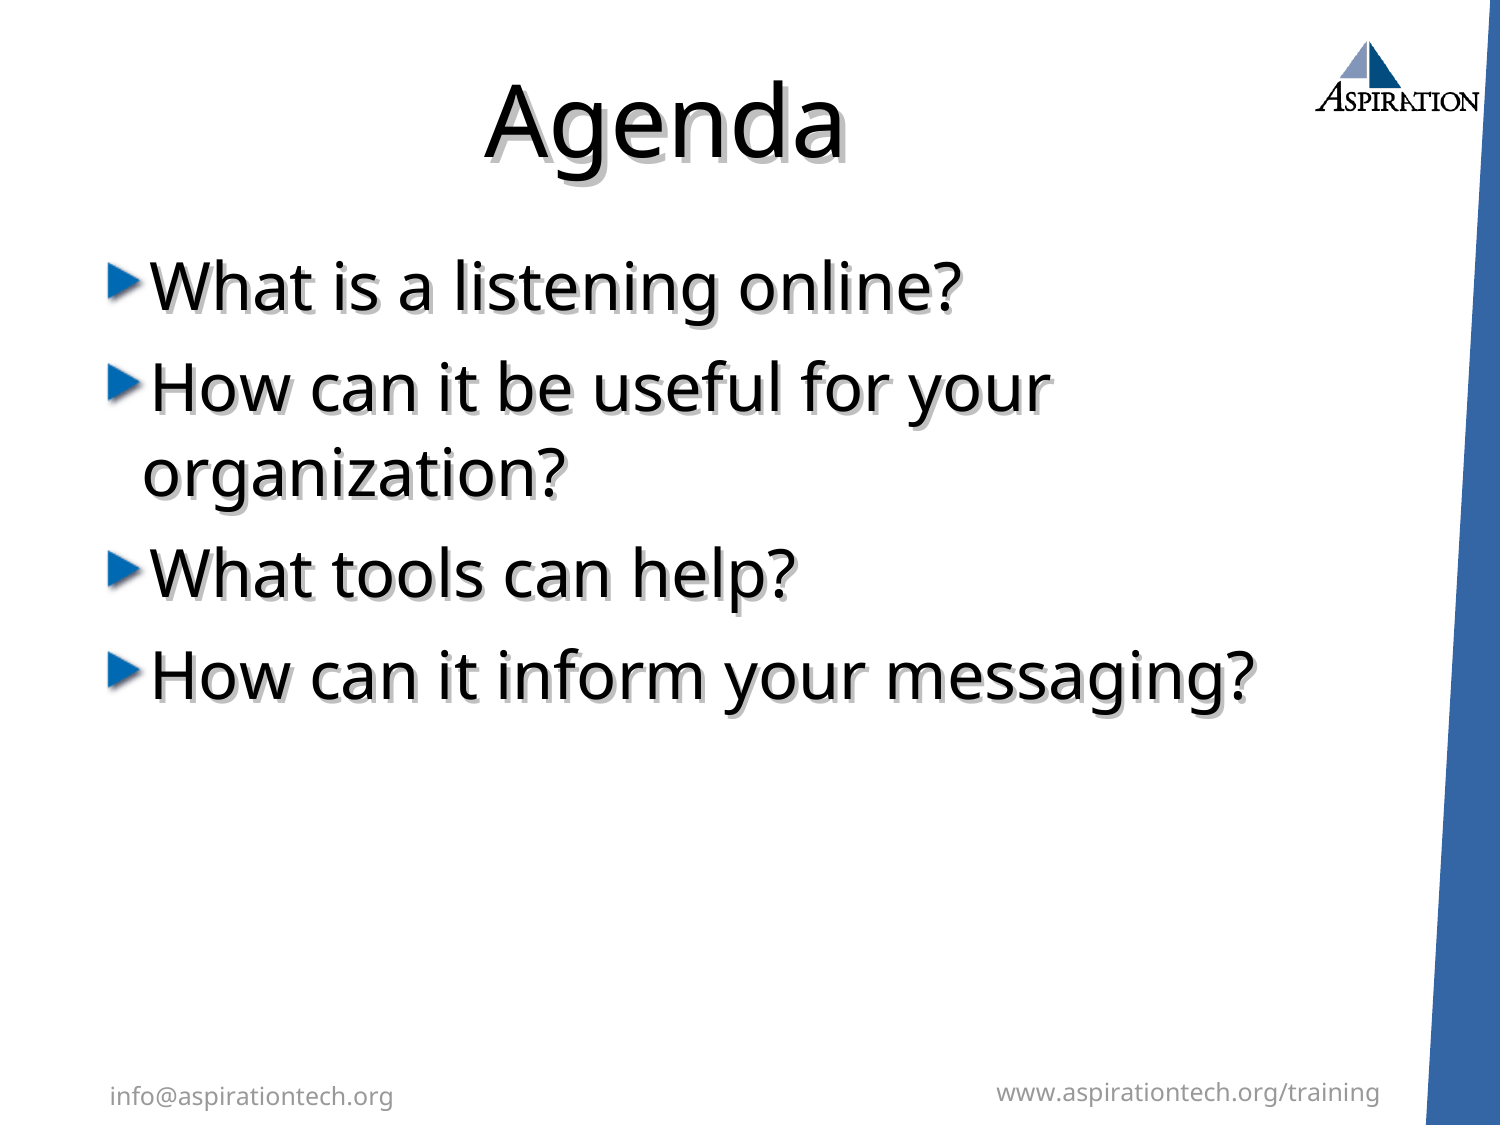

# Agenda
What is a listening online?
How can it be useful for your organization?
What tools can help?
How can it inform your messaging?